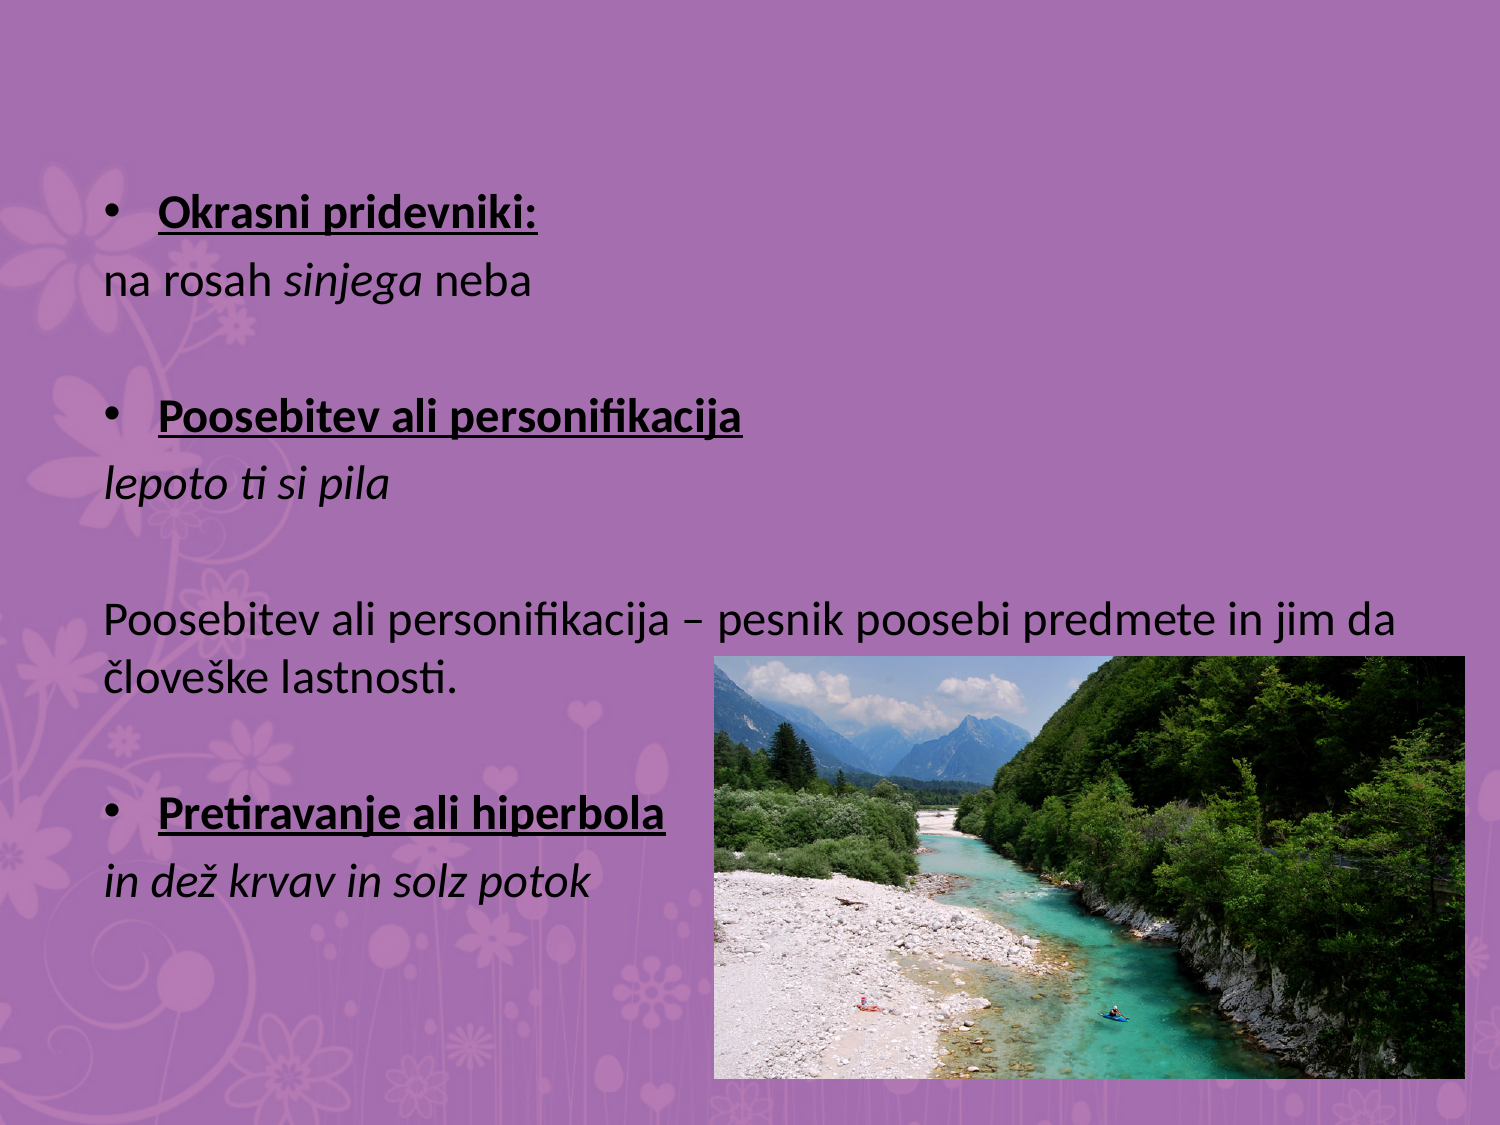

# Okrasni pridevniki:
na rosah sinjega neba
Poosebitev ali personifikacija
lepoto ti si pila
Poosebitev ali personifikacija – pesnik poosebi predmete in jim da človeške lastnosti.
Pretiravanje ali hiperbola
in dež krvav in solz potok